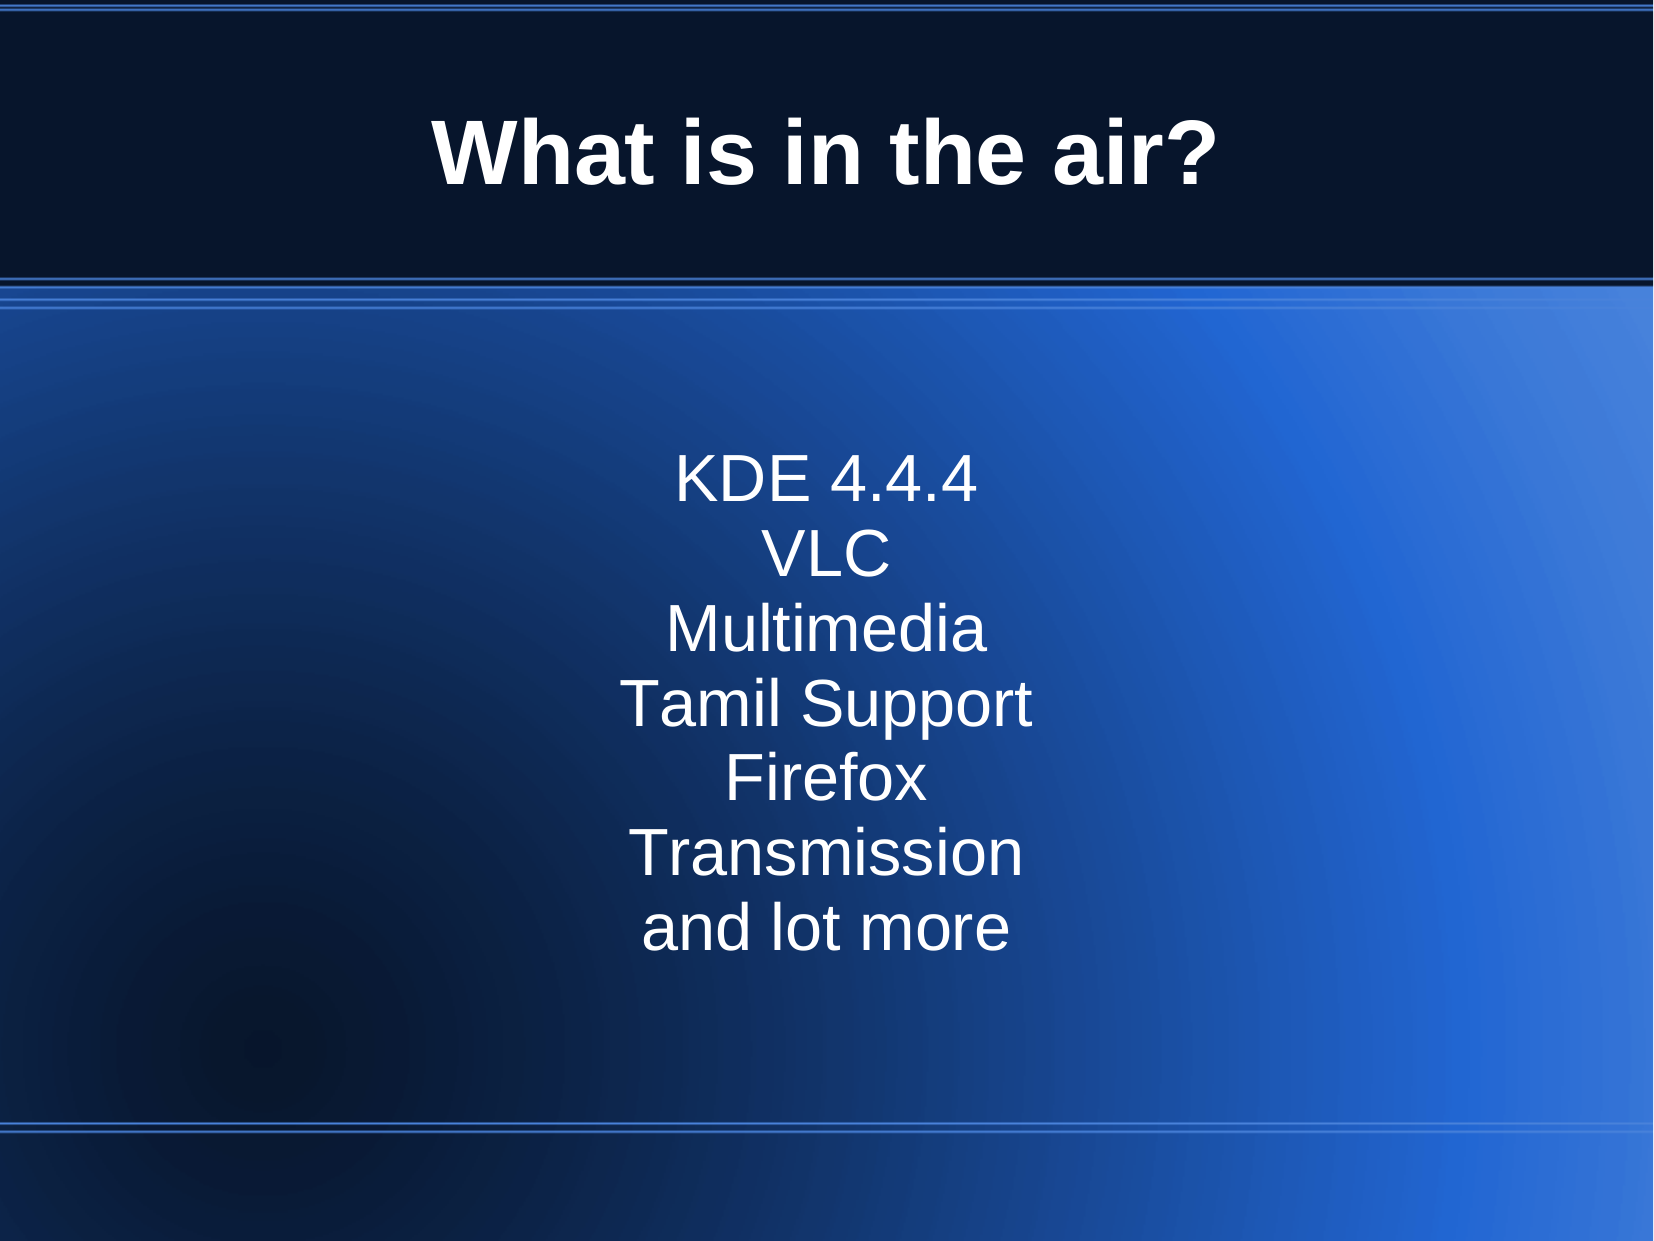

# What is in the air?
KDE 4.4.4
VLC
Multimedia
Tamil Support
Firefox
Transmission
and lot more